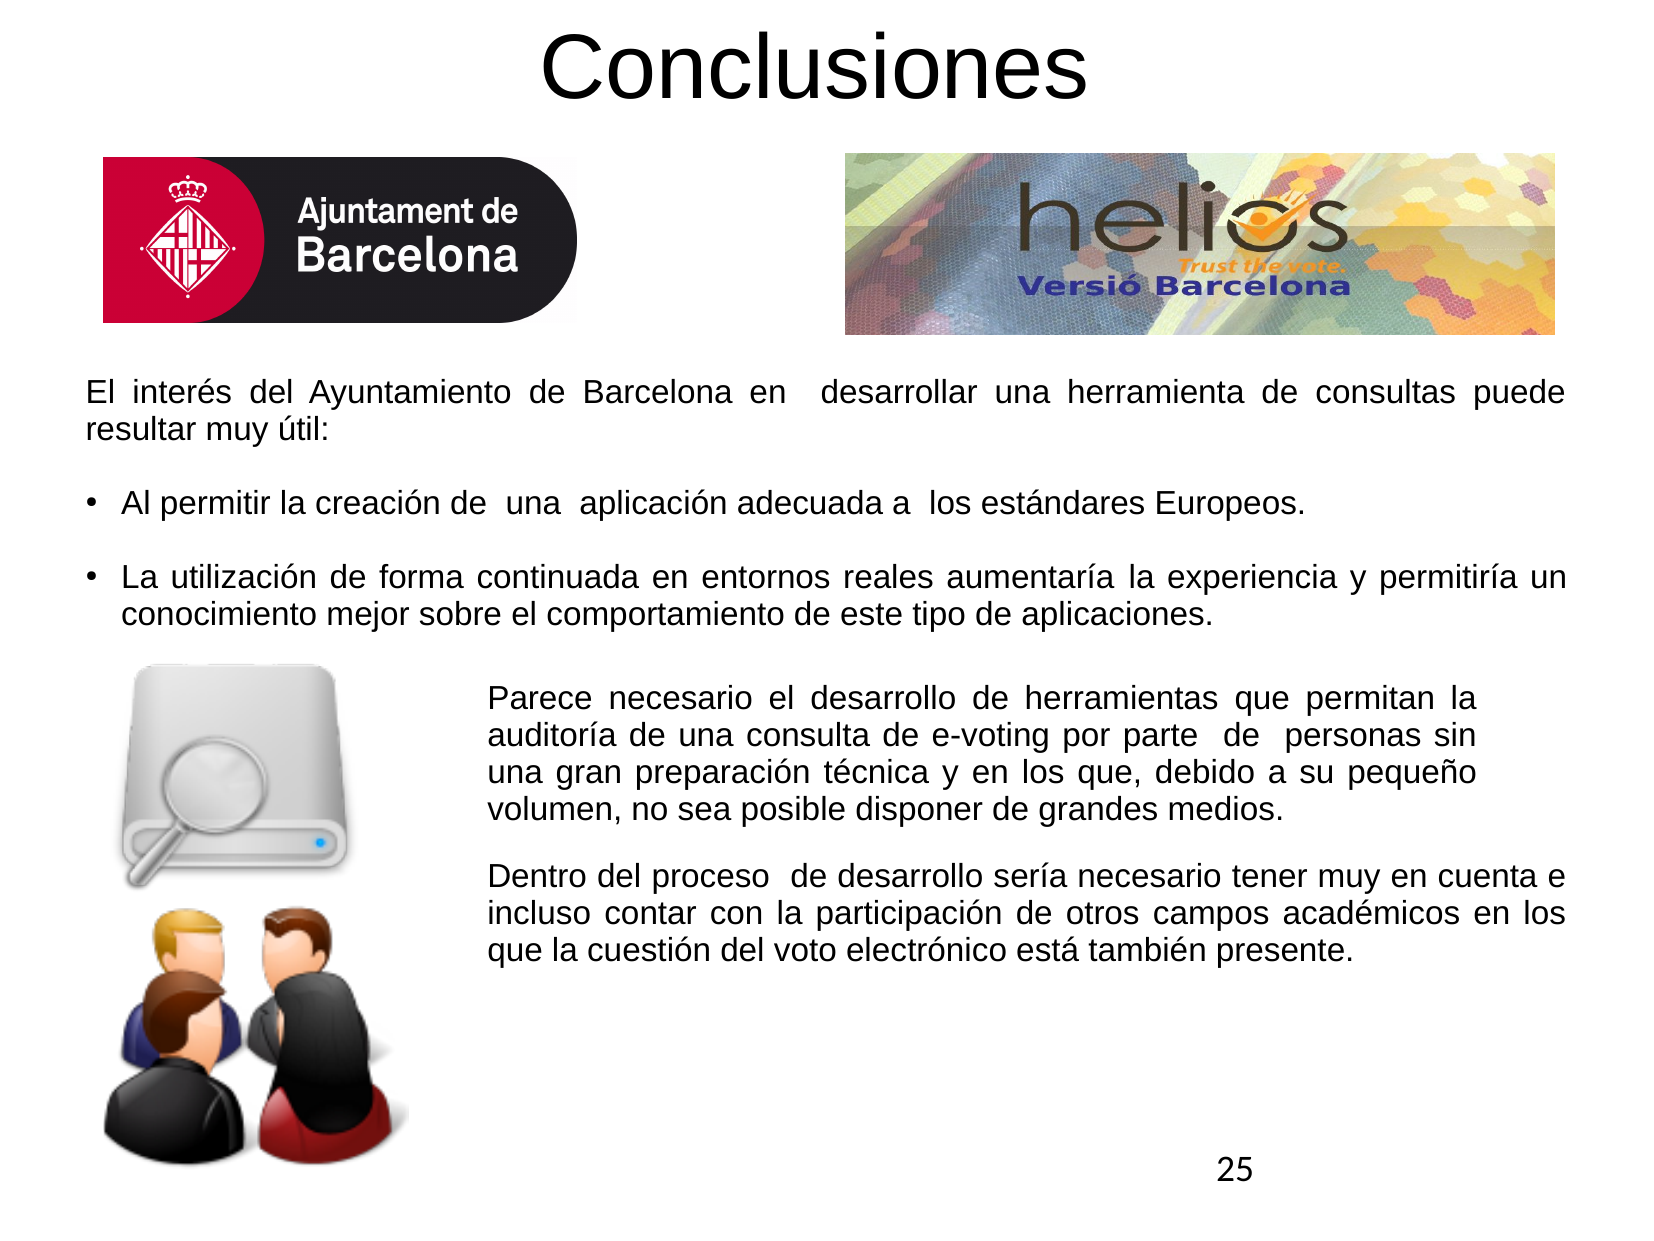

# Conclusiones
El interés del Ayuntamiento de Barcelona en desarrollar una herramienta de consultas puede resultar muy útil:
Al permitir la creación de una aplicación adecuada a los estándares Europeos.
La utilización de forma continuada en entornos reales aumentaría la experiencia y permitiría un conocimiento mejor sobre el comportamiento de este tipo de aplicaciones.
Parece necesario el desarrollo de herramientas que permitan la auditoría de una consulta de e-voting por parte de personas sin una gran preparación técnica y en los que, debido a su pequeño volumen, no sea posible disponer de grandes medios.
Dentro del proceso de desarrollo sería necesario tener muy en cuenta e incluso contar con la participación de otros campos académicos en los que la cuestión del voto electrónico está también presente.